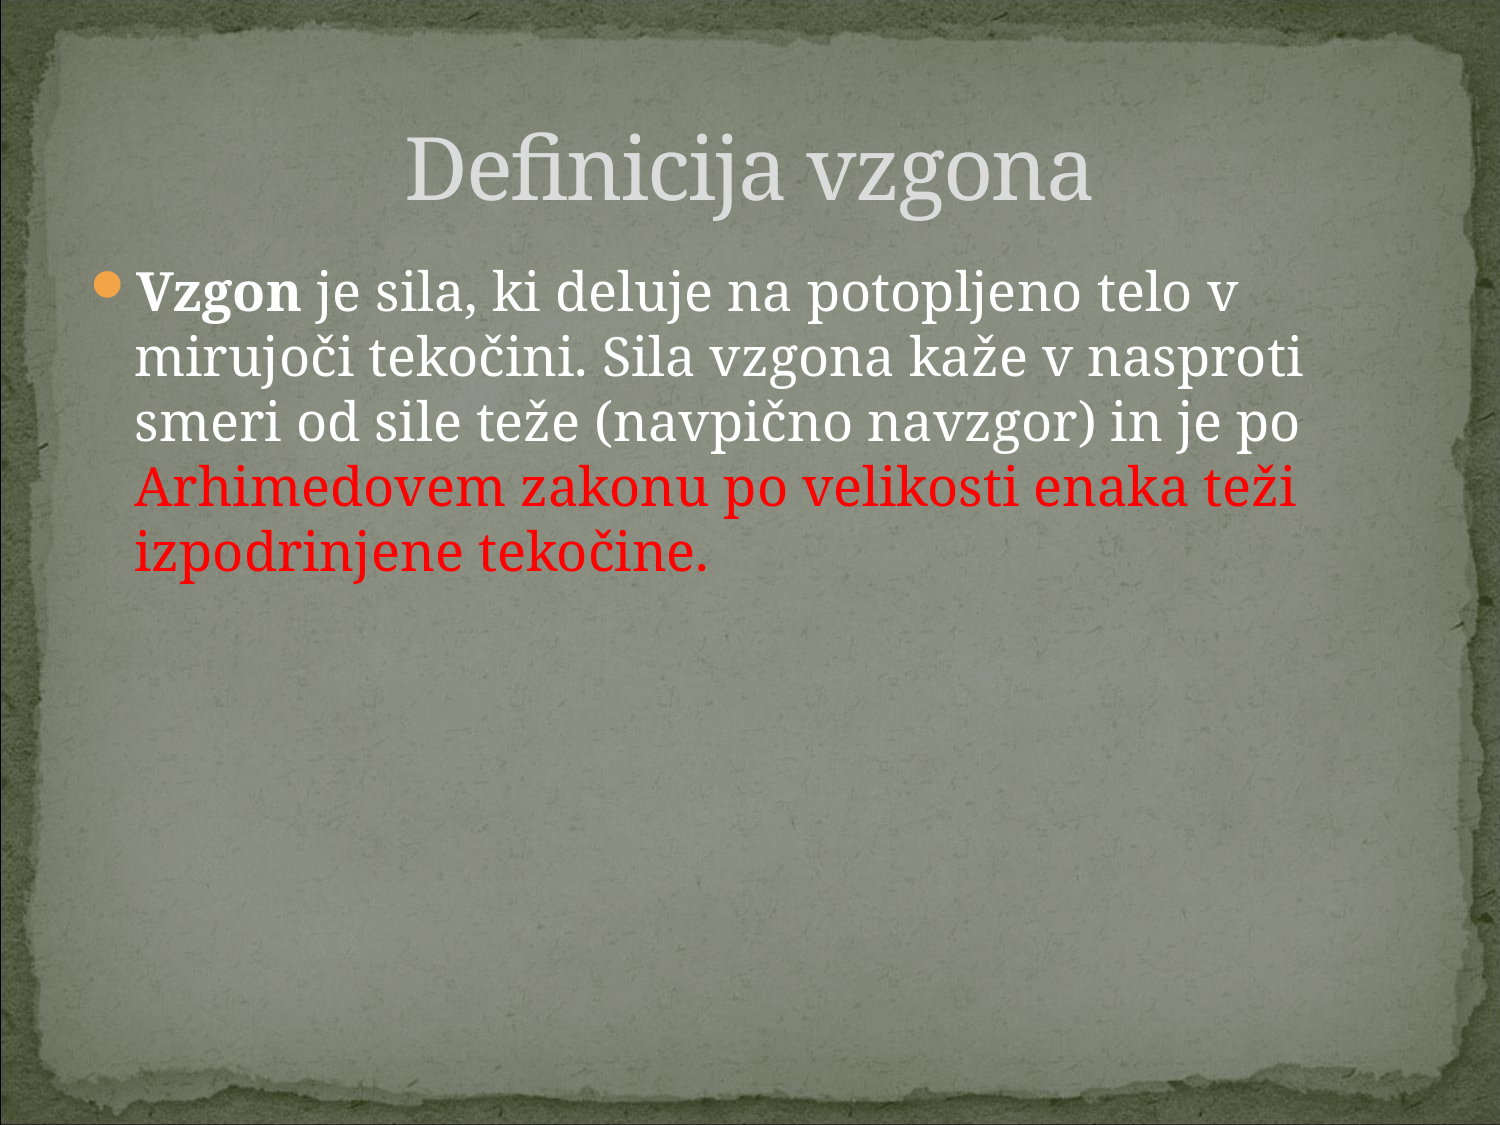

Definicija vzgona
# Vzgon je sila, ki deluje na potopljeno telo v mirujoči tekočini. Sila vzgona kaže v nasproti smeri od sile teže (navpično navzgor) in je po Arhimedovem zakonu po velikosti enaka teži izpodrinjene tekočine.